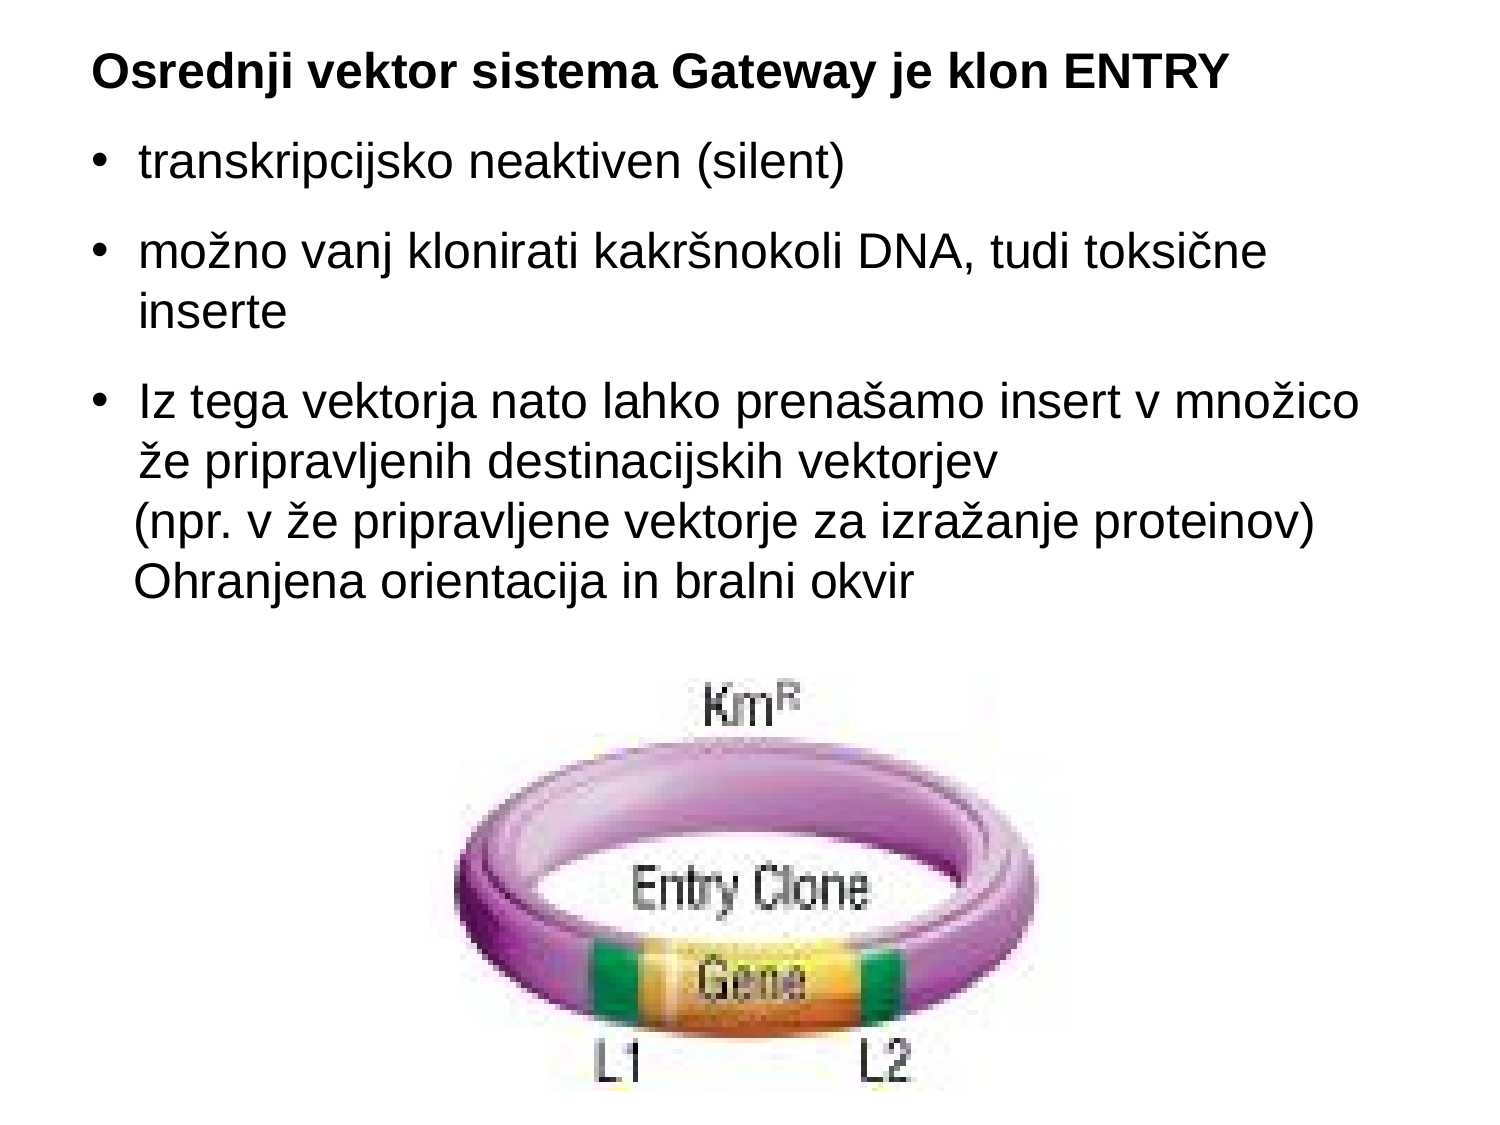

Osrednji vektor sistema Gateway je klon ENTRY
transkripcijsko neaktiven (silent)
možno vanj klonirati kakršnokoli DNA, tudi toksične inserte
Iz tega vektorja nato lahko prenašamo insert v množico že pripravljenih destinacijskih vektorjev
 (npr. v že pripravljene vektorje za izražanje proteinov)
 Ohranjena orientacija in bralni okvir